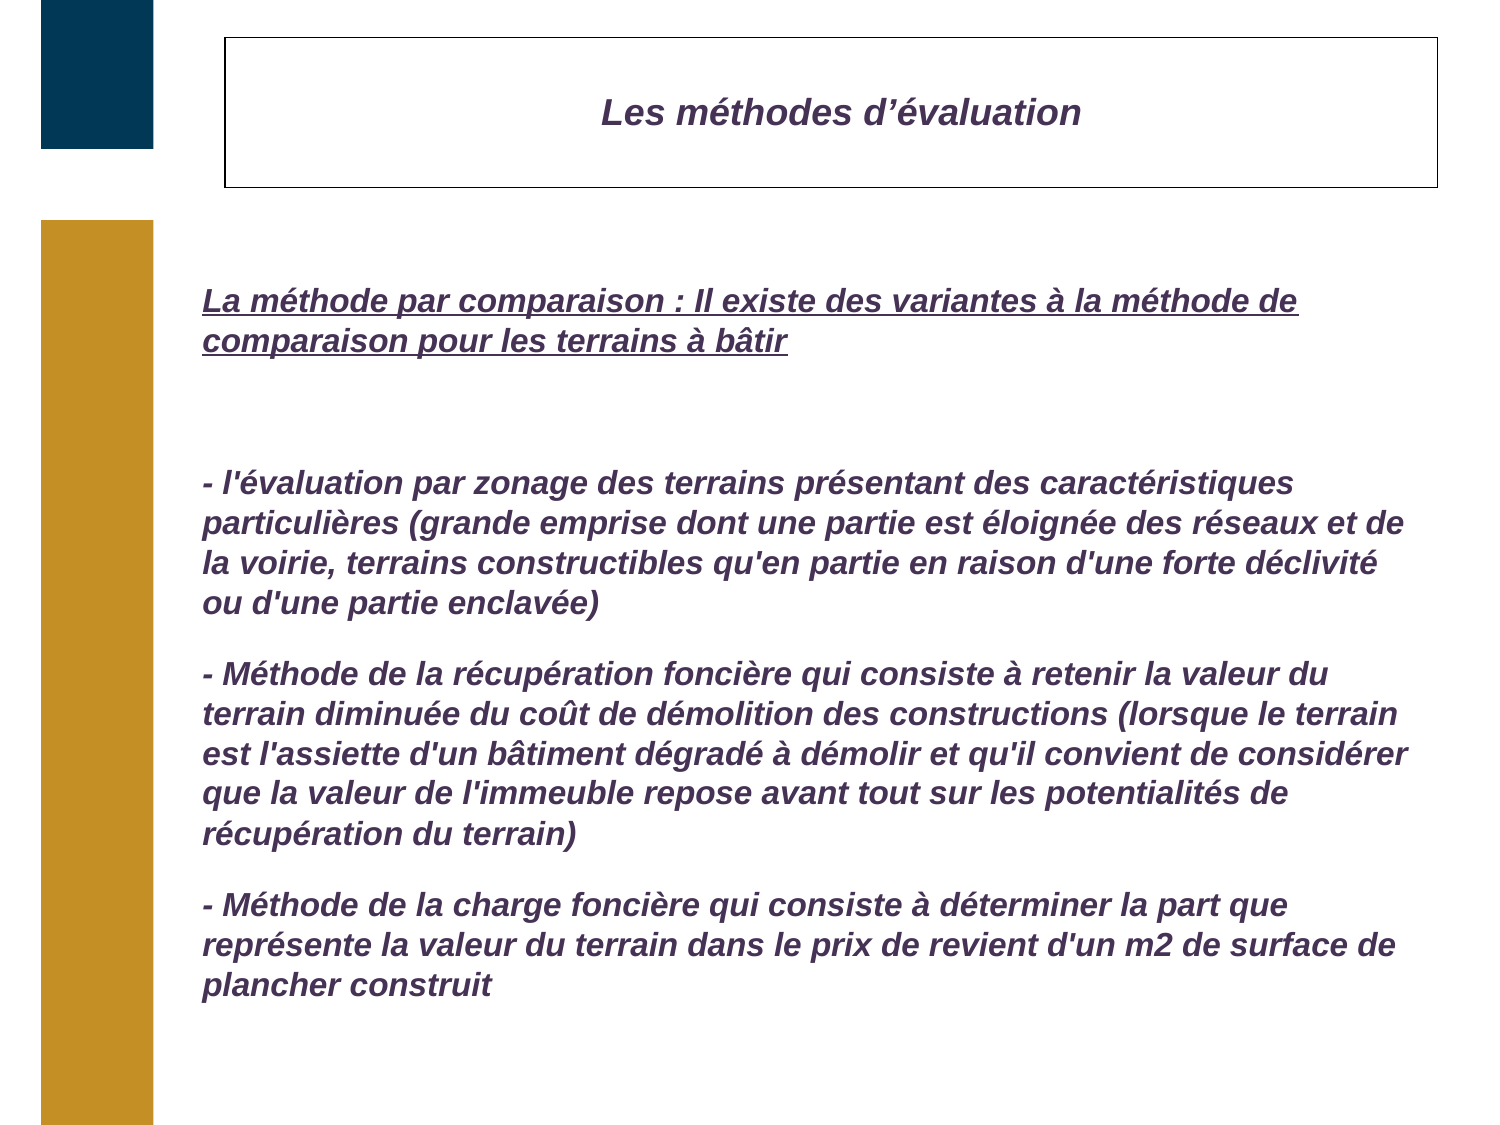

Les méthodes d’évaluation
La méthode par comparaison : Il existe des variantes à la méthode de comparaison pour les terrains à bâtir
- l'évaluation par zonage des terrains présentant des caractéristiques particulières (grande emprise dont une partie est éloignée des réseaux et de la voirie, terrains constructibles qu'en partie en raison d'une forte déclivité ou d'une partie enclavée)
- Méthode de la récupération foncière qui consiste à retenir la valeur du terrain diminuée du coût de démolition des constructions (lorsque le terrain est l'assiette d'un bâtiment dégradé à démolir et qu'il convient de considérer que la valeur de l'immeuble repose avant tout sur les potentialités de récupération du terrain)
- Méthode de la charge foncière qui consiste à déterminer la part que représente la valeur du terrain dans le prix de revient d'un m2 de surface de plancher construit
15